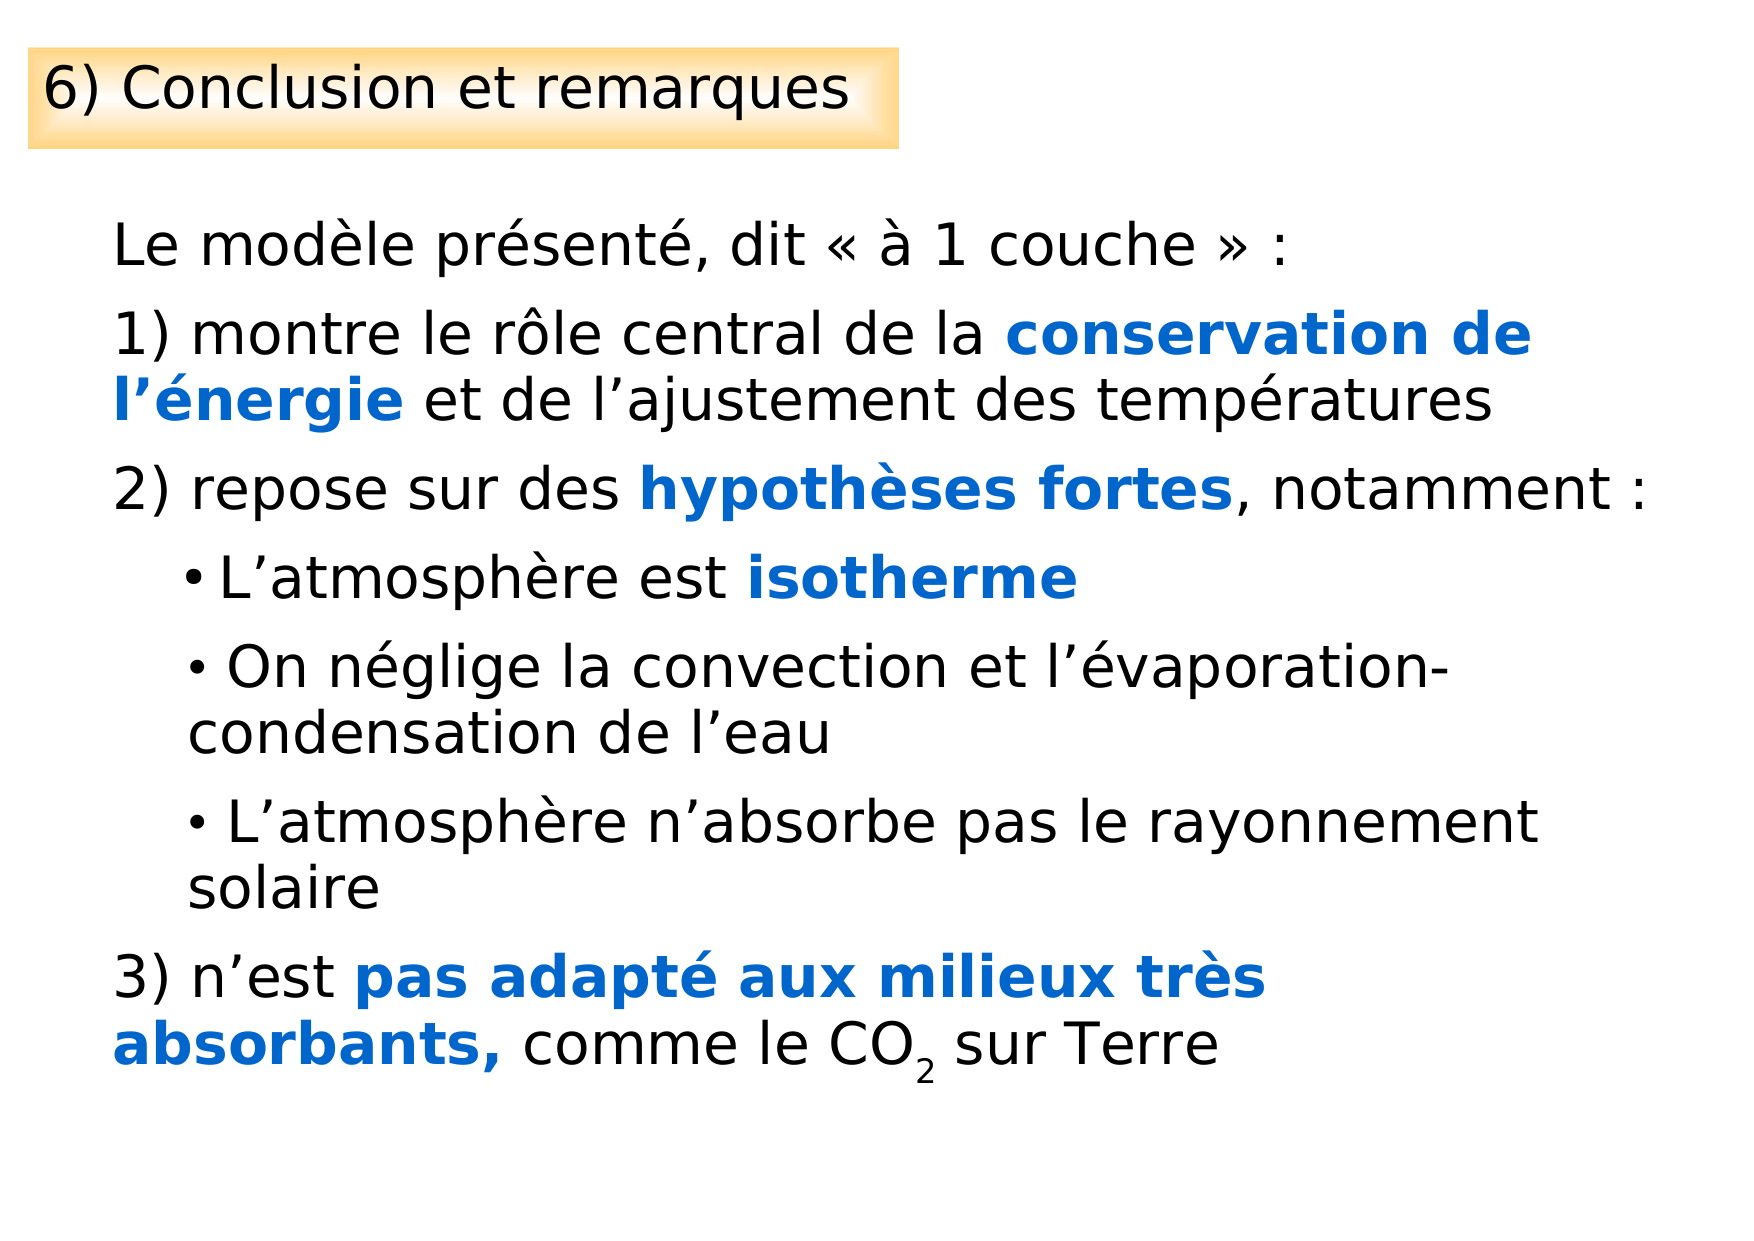

6) Conclusion et remarques
Le modèle présenté, dit « à 1 couche » :
1) montre le rôle central de la conservation de l’énergie et de l’ajustement des températures
2) repose sur des hypothèses fortes, notamment :
L’atmosphère est isotherme
 On néglige la convection et l’évaporation-condensation de l’eau
 L’atmosphère n’absorbe pas le rayonnement solaire
3) n’est pas adapté aux milieux très absorbants, comme le CO2 sur Terre